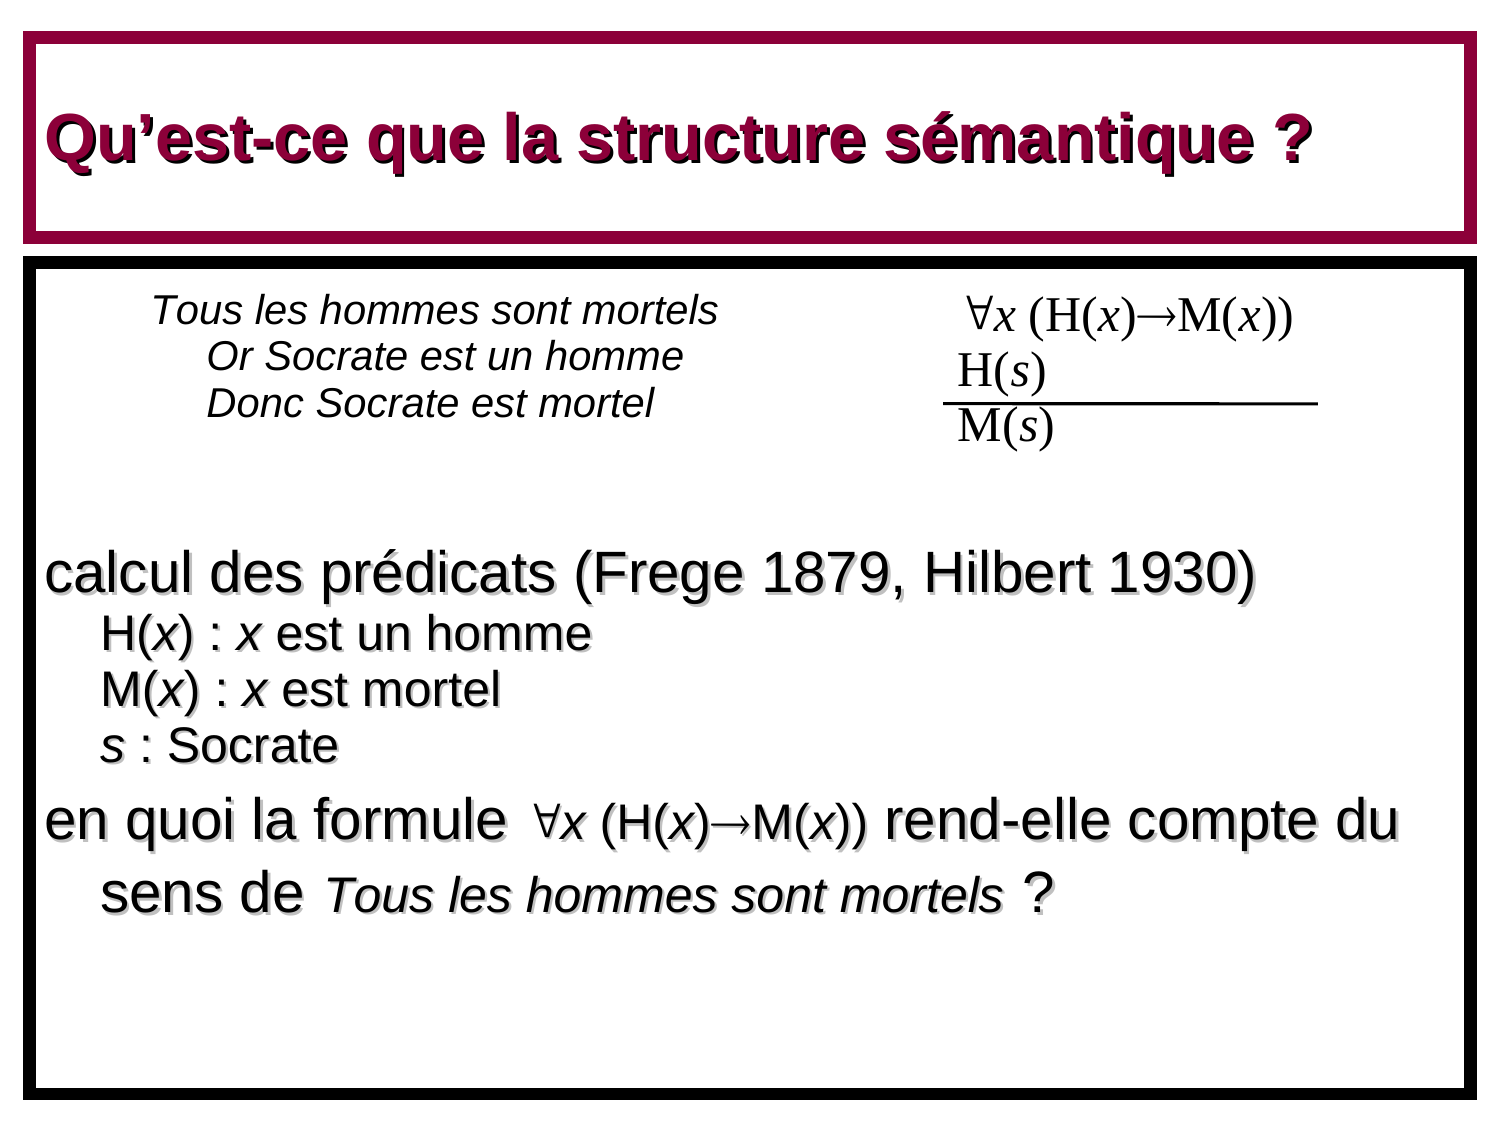

# Qu’est-ce que la structure sémantique ?
calcul des prédicats (Frege 1879, Hilbert 1930)
H(x) : x est un homme
M(x) : x est mortel
s : Socrate
en quoi la formule x (H(x)M(x)) rend-elle compte du sens de Tous les hommes sont mortels ?
Tous les hommes sont mortels
Or Socrate est un homme
Donc Socrate est mortel
x (H(x)M(x))
H(s)
M(s)